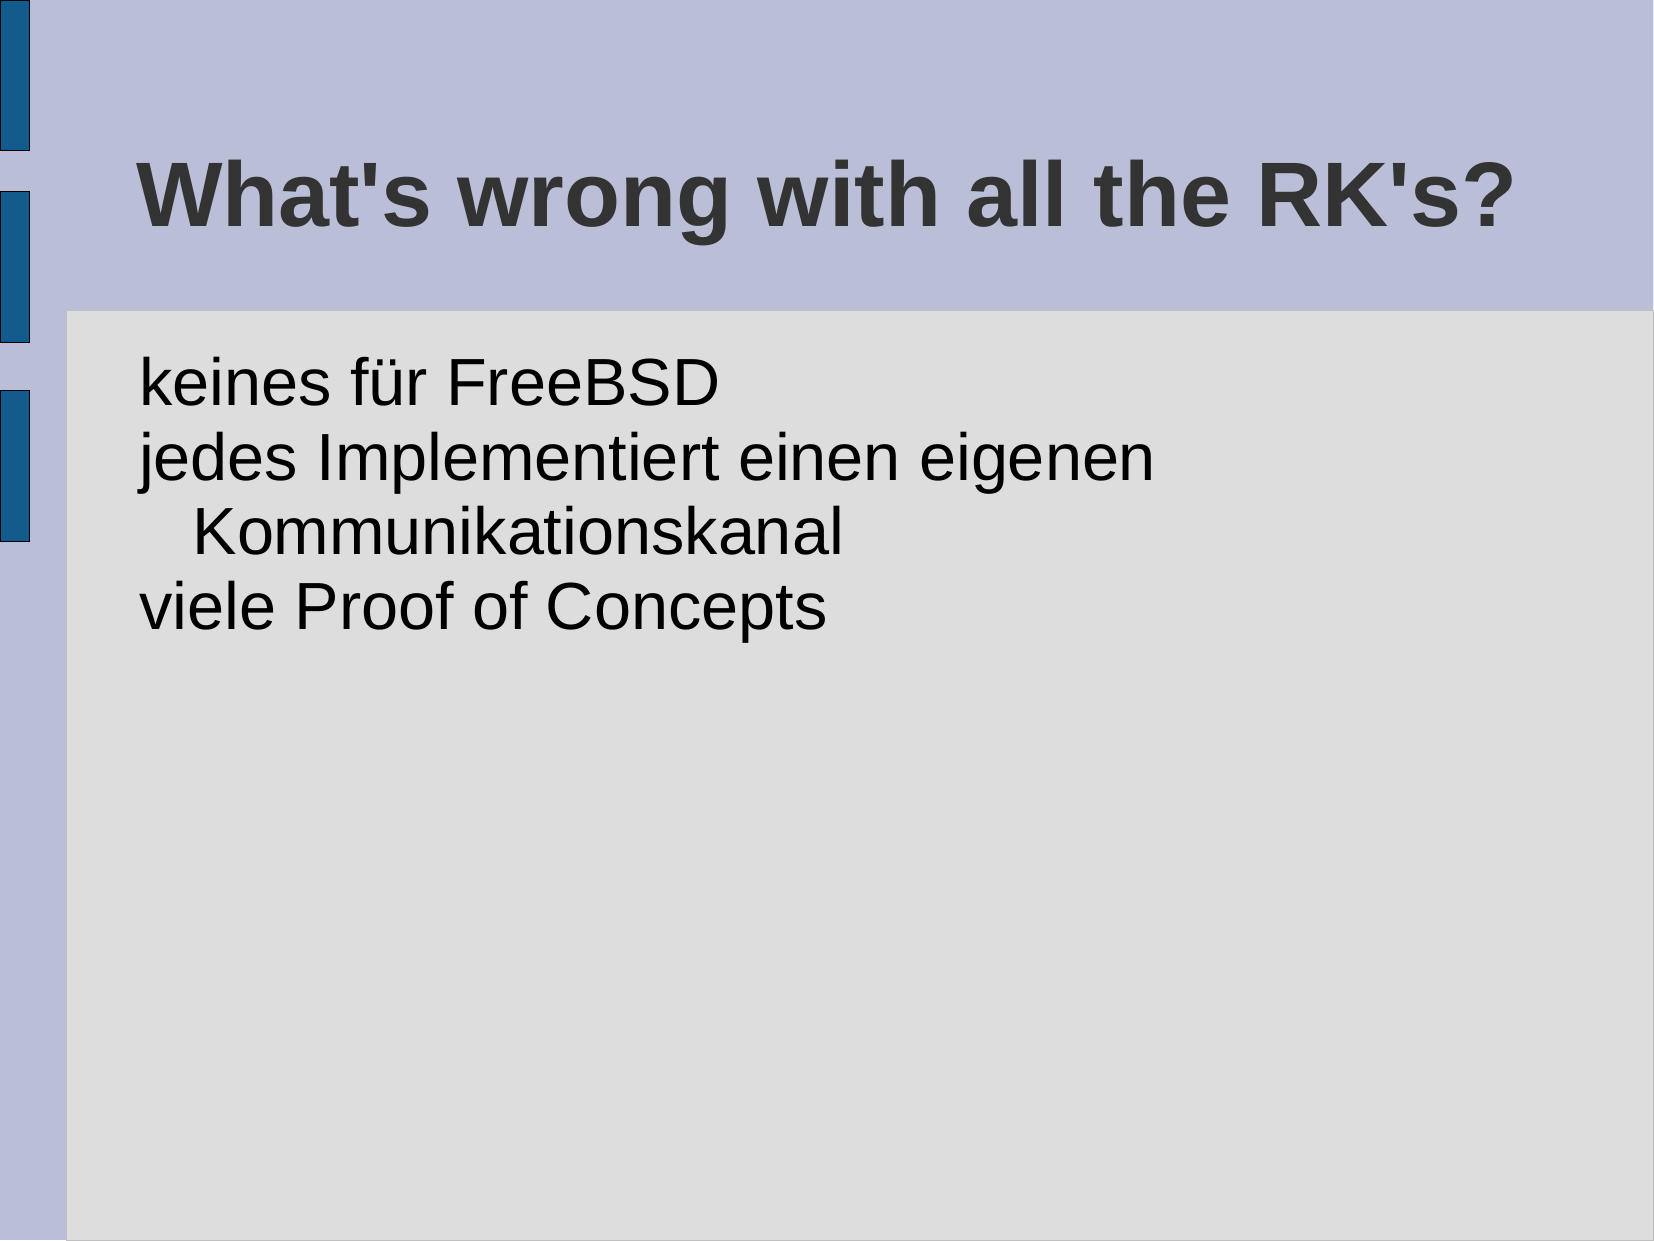

# What's wrong with all the RK's?
keines für FreeBSD
jedes Implementiert einen eigenen Kommunikationskanal
viele Proof of Concepts